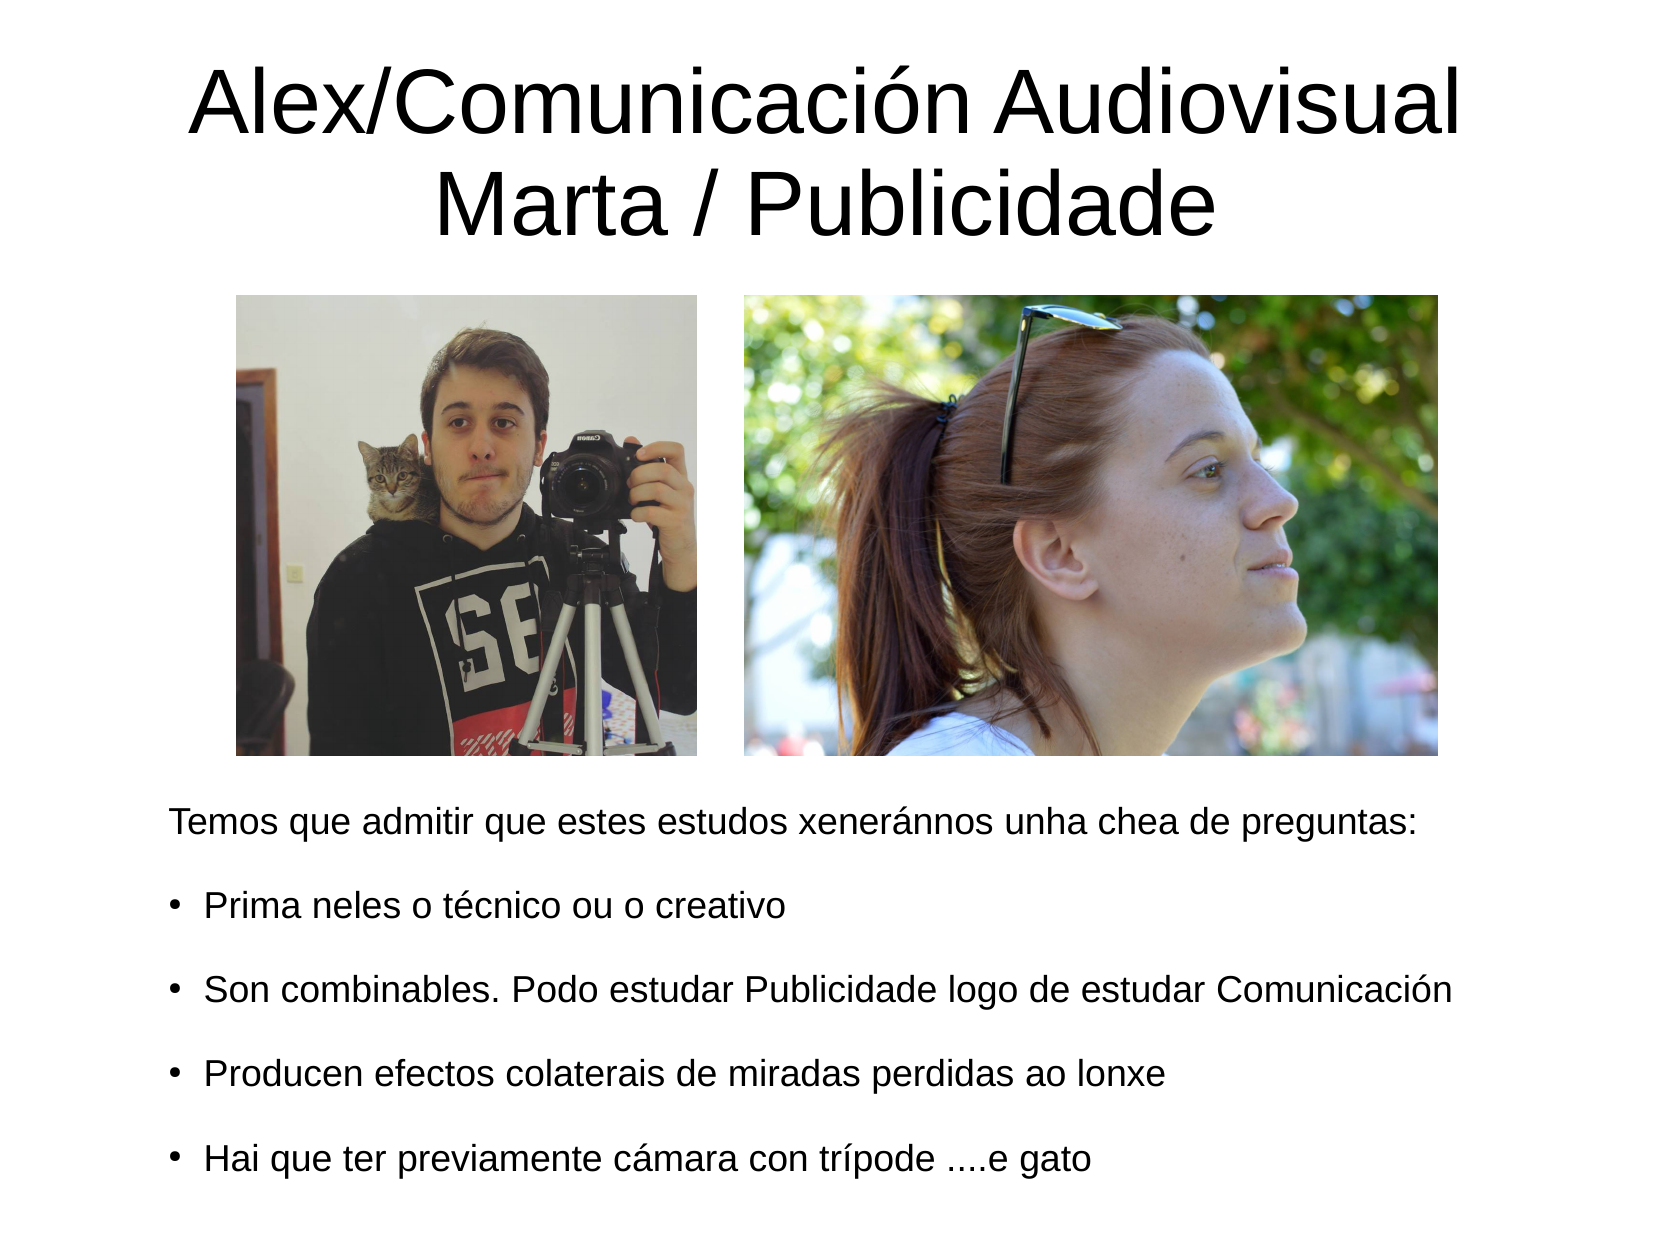

# Alex/Comunicación Audiovisual Marta / Publicidade
Temos que admitir que estes estudos xeneránnos unha chea de preguntas:
Prima neles o técnico ou o creativo
Son combinables. Podo estudar Publicidade logo de estudar Comunicación
Producen efectos colaterais de miradas perdidas ao lonxe
Hai que ter previamente cámara con trípode ....e gato